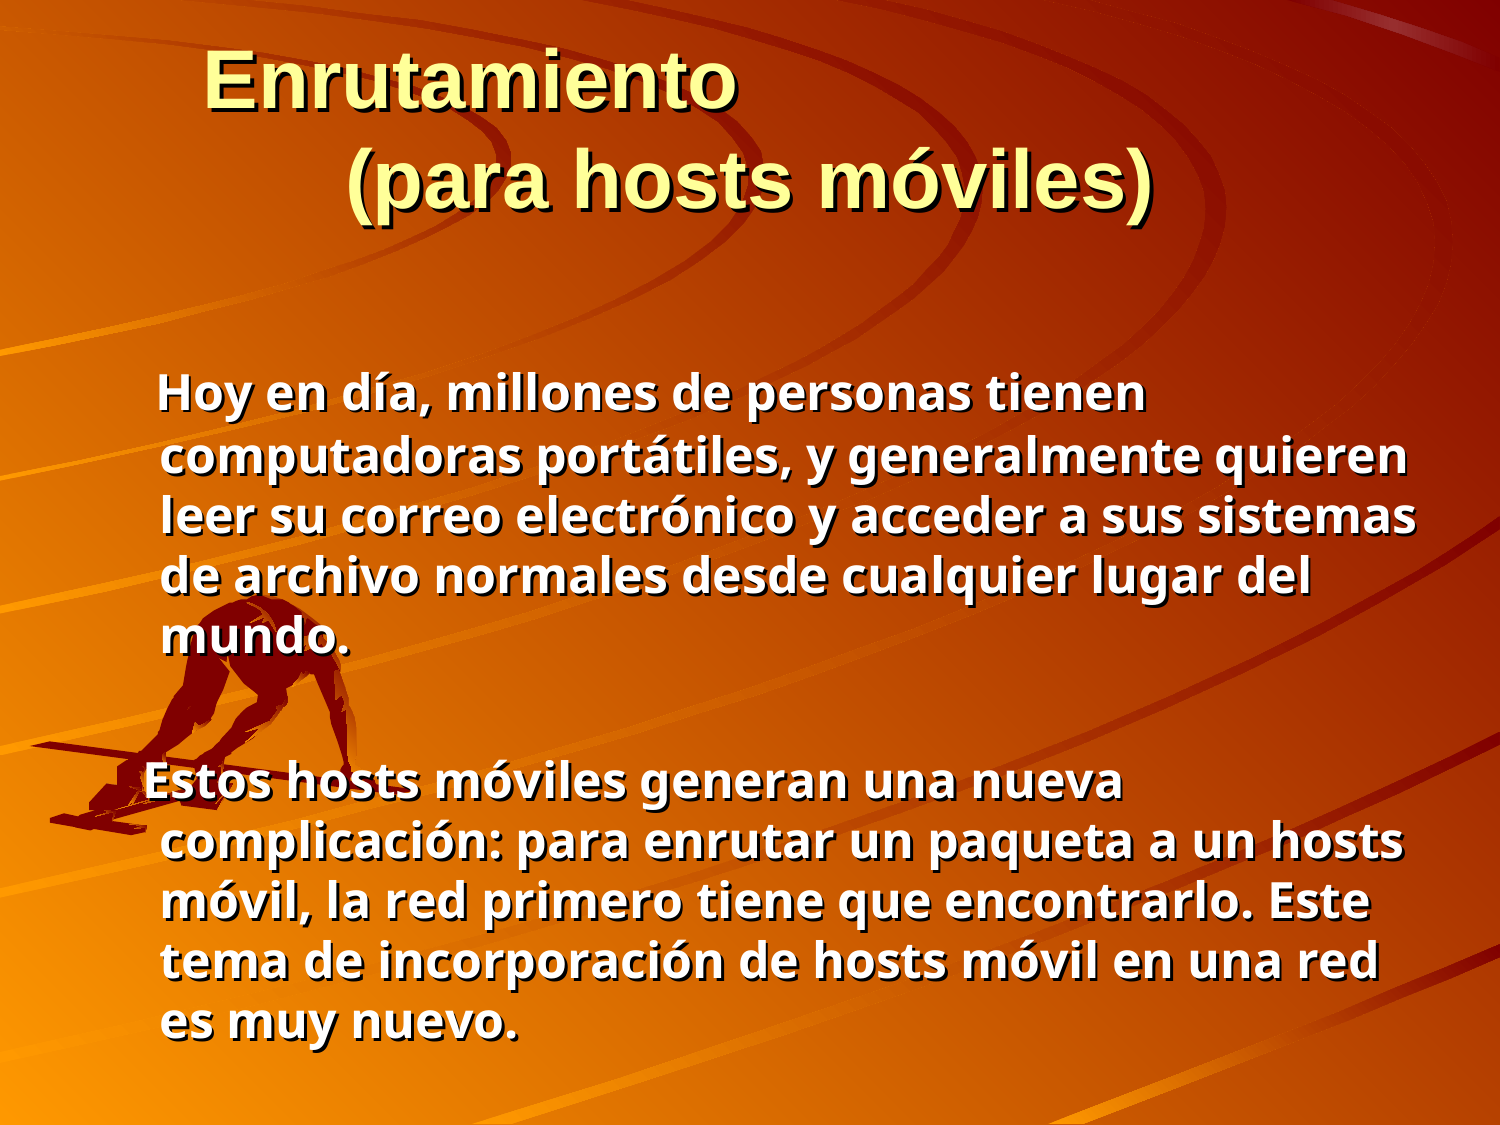

# Enrutamiento (para hosts móviles)
 Hoy en día, millones de personas tienen computadoras portátiles, y generalmente quieren leer su correo electrónico y acceder a sus sistemas de archivo normales desde cualquier lugar del mundo.
 Estos hosts móviles generan una nueva complicación: para enrutar un paqueta a un hosts móvil, la red primero tiene que encontrarlo. Este tema de incorporación de hosts móvil en una red es muy nuevo.